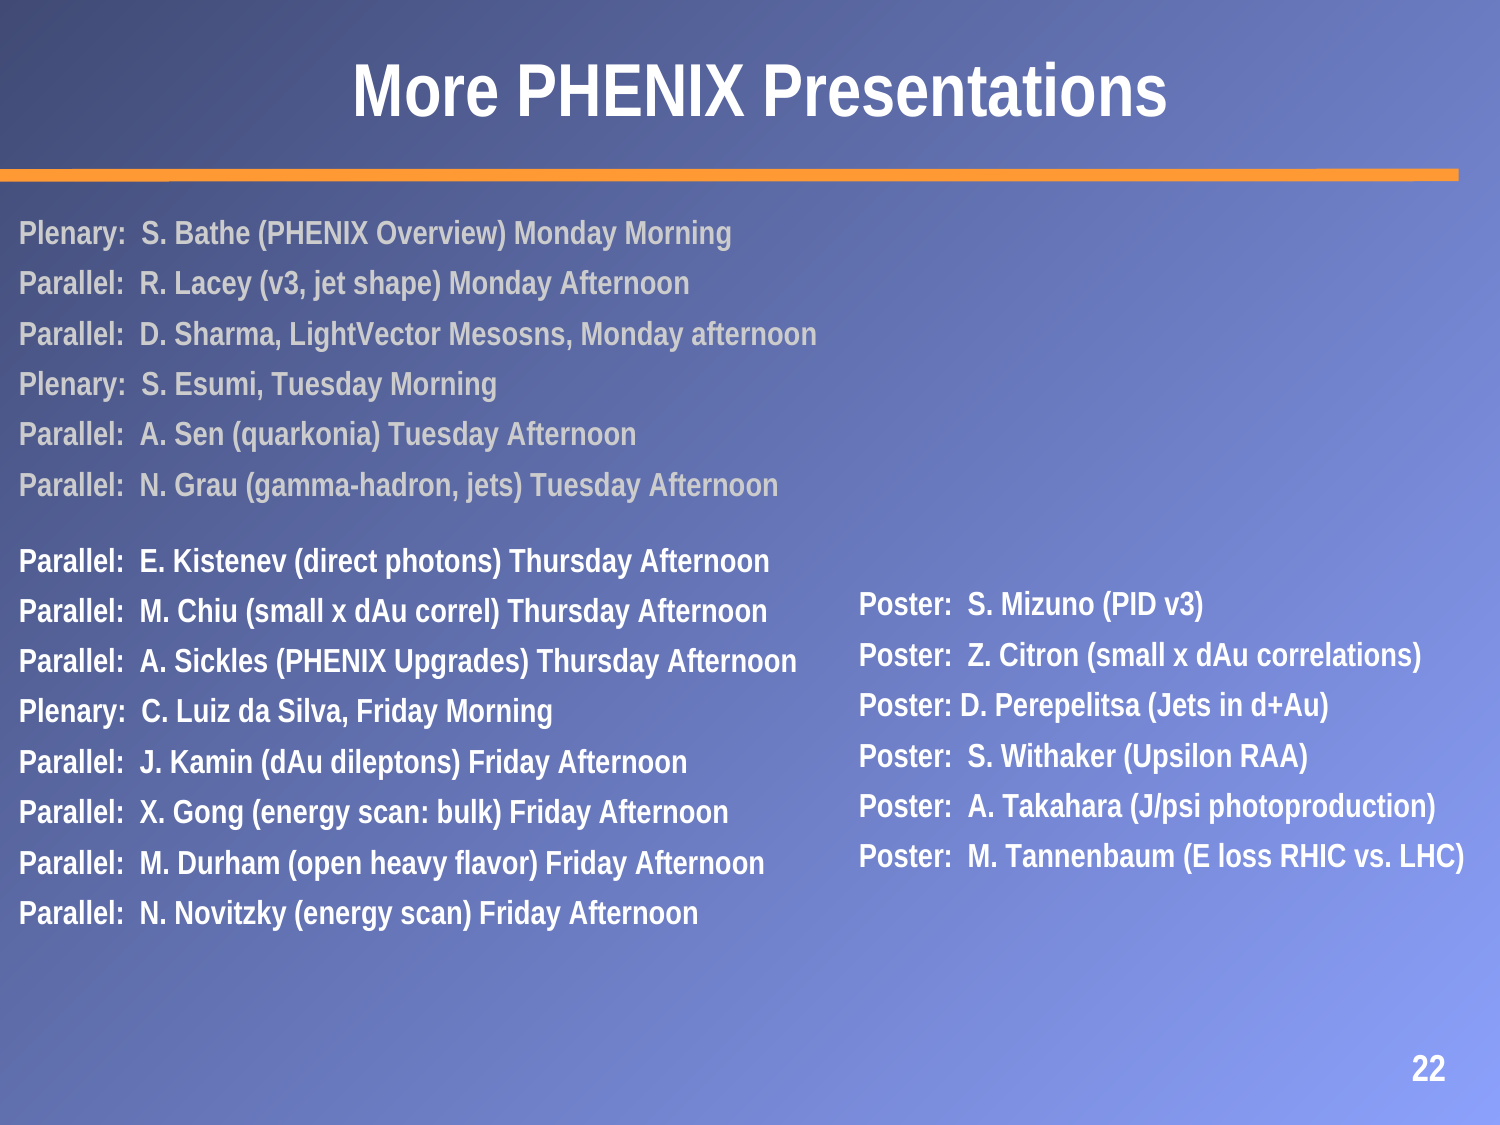

# More PHENIX Presentations
Plenary: S. Bathe (PHENIX Overview) Monday Morning
Parallel: R. Lacey (v3, jet shape) Monday Afternoon
Parallel: D. Sharma, LightVector Mesosns, Monday afternoon
Plenary: S. Esumi, Tuesday Morning
Parallel: A. Sen (quarkonia) Tuesday Afternoon
Parallel: N. Grau (gamma-hadron, jets) Tuesday Afternoon
Parallel: E. Kistenev (direct photons) Thursday Afternoon
Parallel: M. Chiu (small x dAu correl) Thursday Afternoon
Parallel: A. Sickles (PHENIX Upgrades) Thursday Afternoon
Plenary: C. Luiz da Silva, Friday Morning
Parallel: J. Kamin (dAu dileptons) Friday Afternoon
Parallel: X. Gong (energy scan: bulk) Friday Afternoon
Parallel: M. Durham (open heavy flavor) Friday Afternoon
Parallel: N. Novitzky (energy scan) Friday Afternoon
Poster: S. Mizuno (PID v3)
Poster: Z. Citron (small x dAu correlations)
Poster: D. Perepelitsa (Jets in d+Au)
Poster: S. Withaker (Upsilon RAA)
Poster: A. Takahara (J/psi photoproduction)
Poster: M. Tannenbaum (E loss RHIC vs. LHC)
22